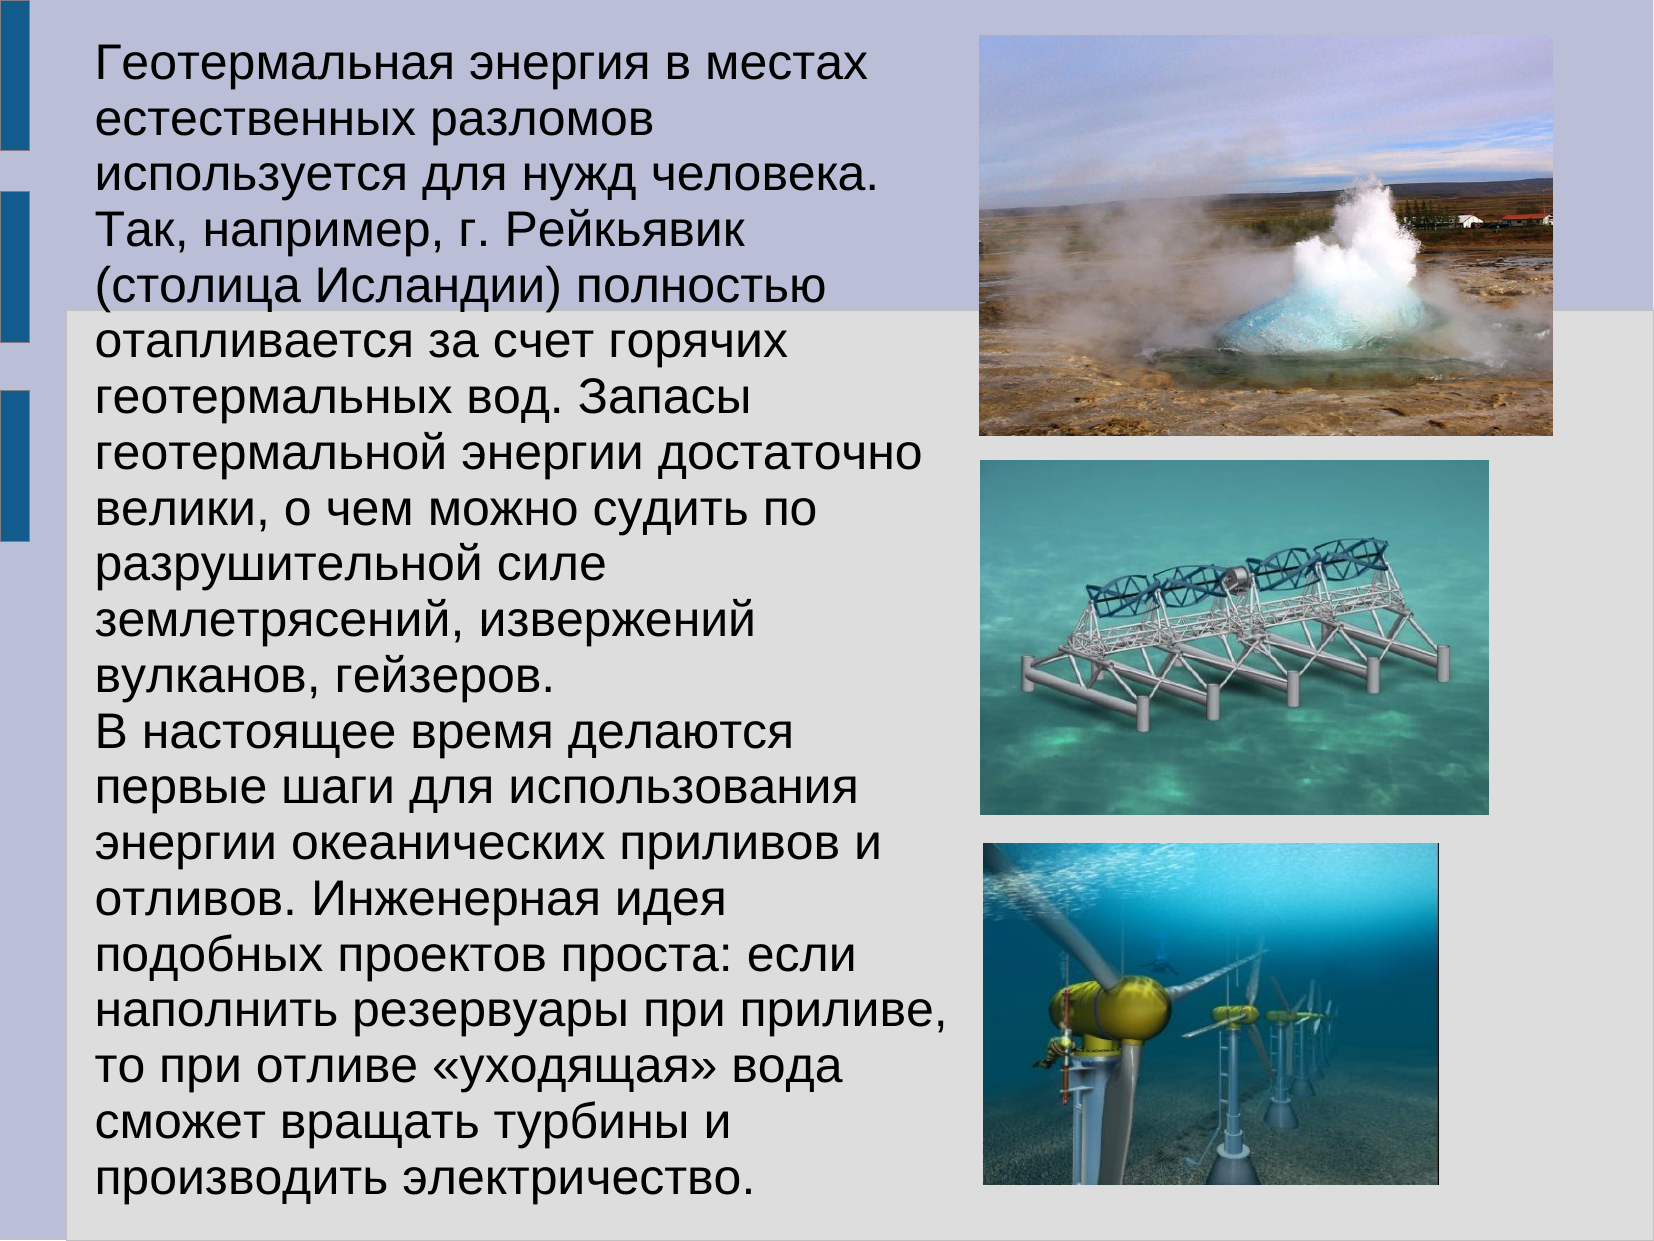

# Геотермальная энергия в местах естественных разломов используется для нужд человека. Так, например, г. Рейкьявик (столица Исландии) полностью отапливается за счет горячих геотермальных вод. Запасы геотермальной энергии достаточно велики, о чем можно судить по разрушительной силе землетрясений, извержений вулканов, гейзеров.
В настоящее время делаются первые шаги для использования энергии океанических приливов и отливов. Инженерная идея подобных проектов проста: если наполнить резервуары при приливе, то при отливе «уходящая» вода сможет вращать турбины и производить электричество.